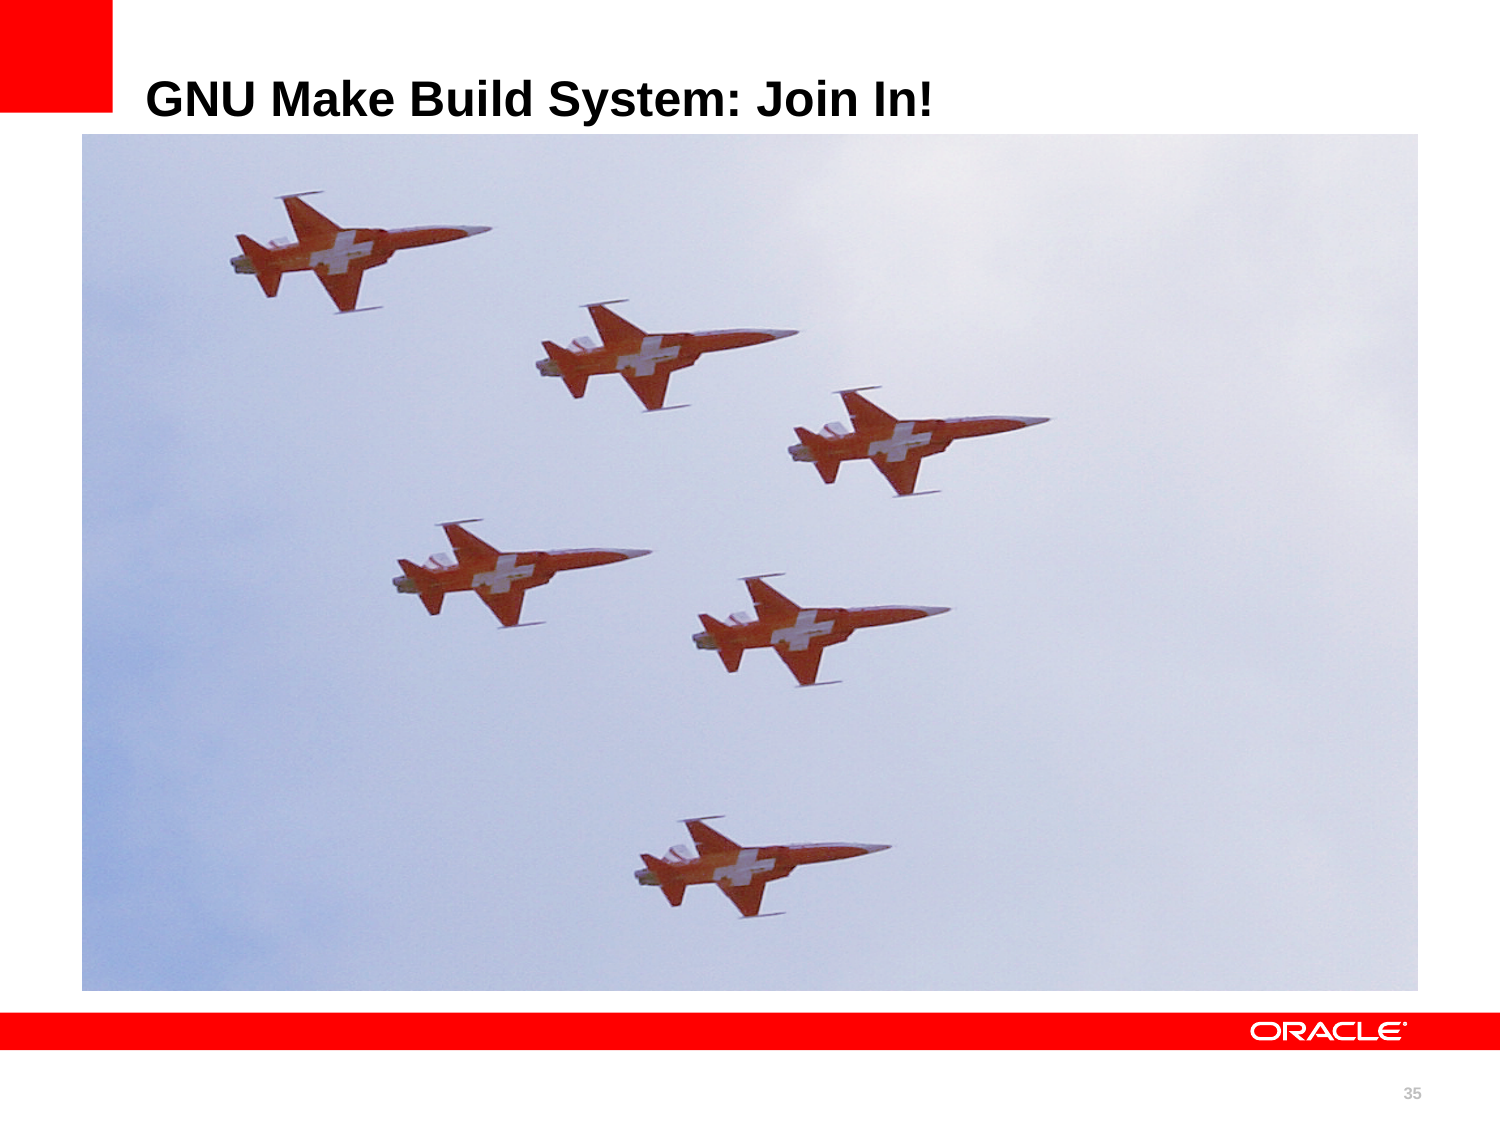

# GNU Make Build System: Join In!